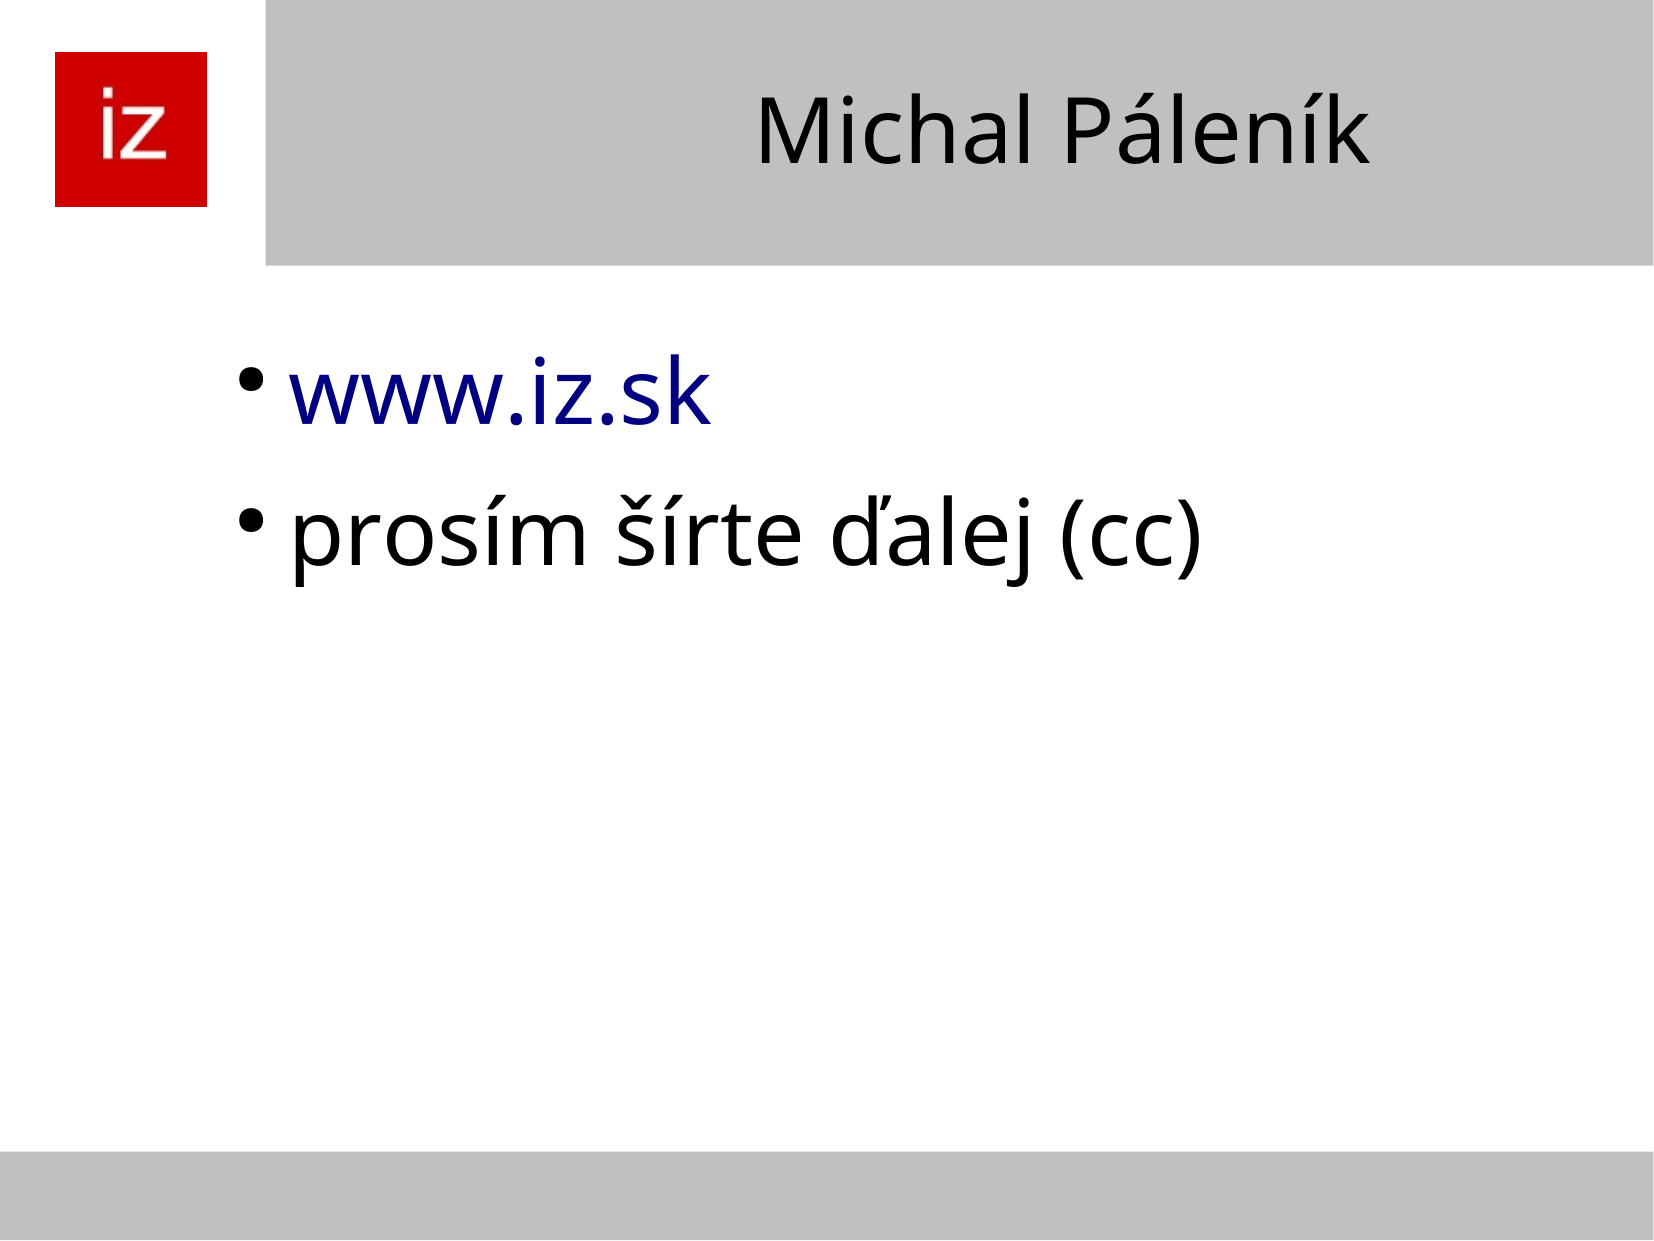

# Michal Páleník
www.iz.sk
prosím šírte ďalej (cc)